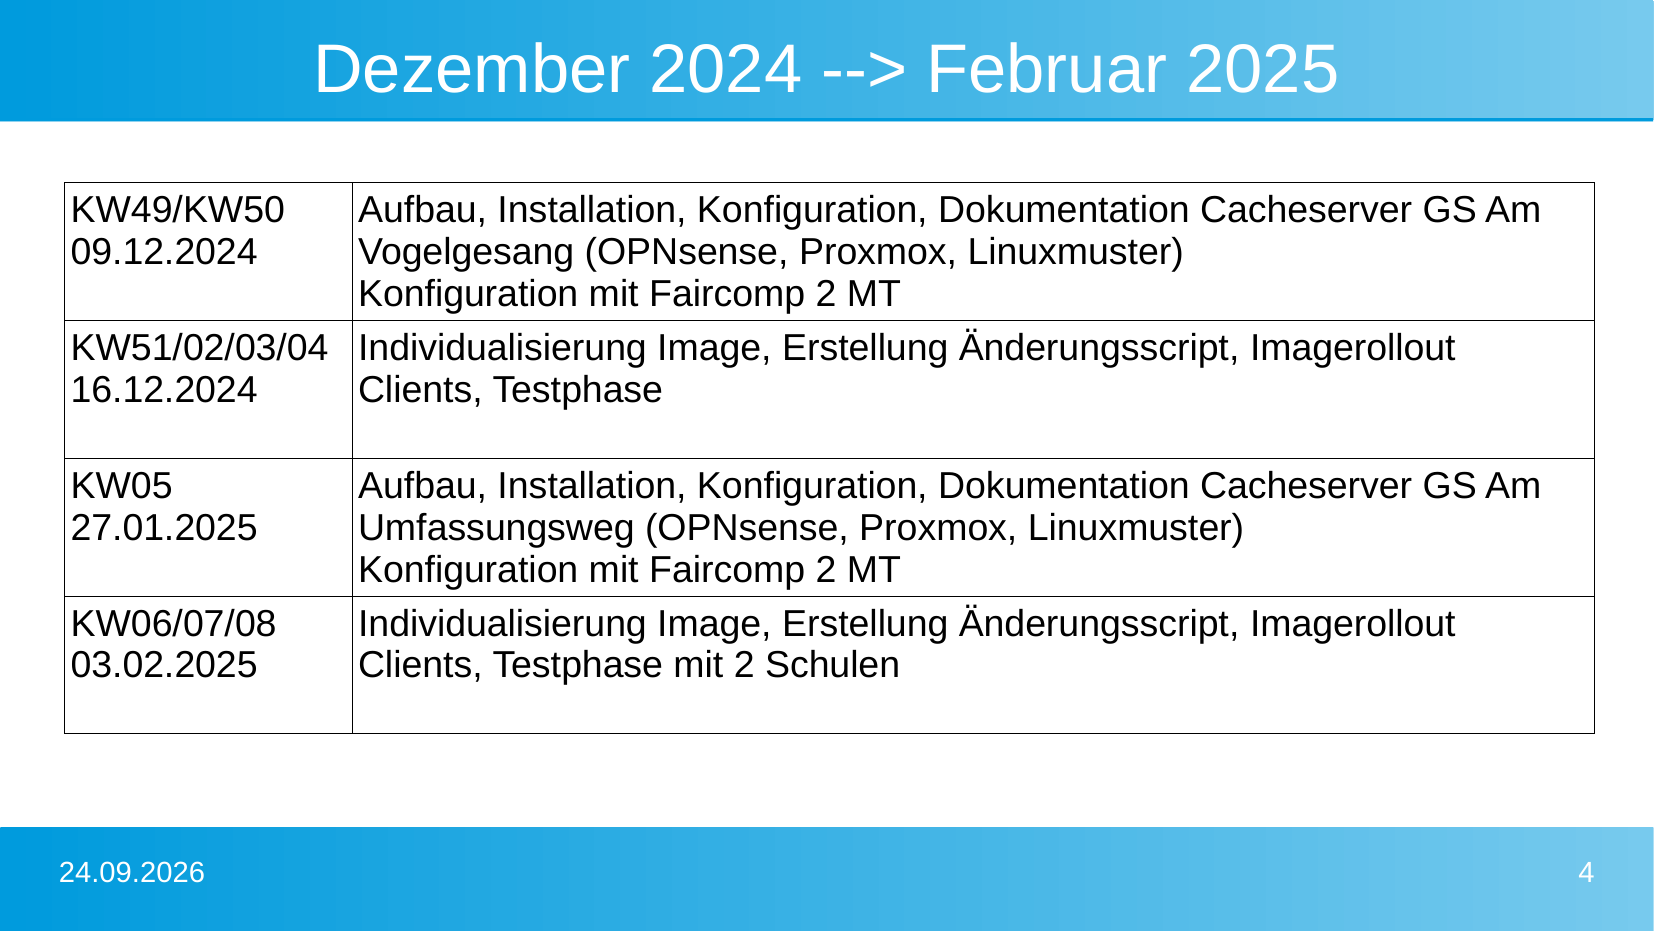

# Dezember 2024 --> Februar 2025
| KW49/KW50 09.12.2024 | Aufbau, Installation, Konfiguration, Dokumentation Cacheserver GS Am Vogelgesang (OPNsense, Proxmox, Linuxmuster) Konfiguration mit Faircomp 2 MT |
| --- | --- |
| KW51/02/03/04 16.12.2024 | Individualisierung Image, Erstellung Änderungsscript, Imagerollout Clients, Testphase |
| KW05 27.01.2025 | Aufbau, Installation, Konfiguration, Dokumentation Cacheserver GS Am Umfassungsweg (OPNsense, Proxmox, Linuxmuster) Konfiguration mit Faircomp 2 MT |
| KW06/07/08 03.02.2025 | Individualisierung Image, Erstellung Änderungsscript, Imagerollout Clients, Testphase mit 2 Schulen |
4